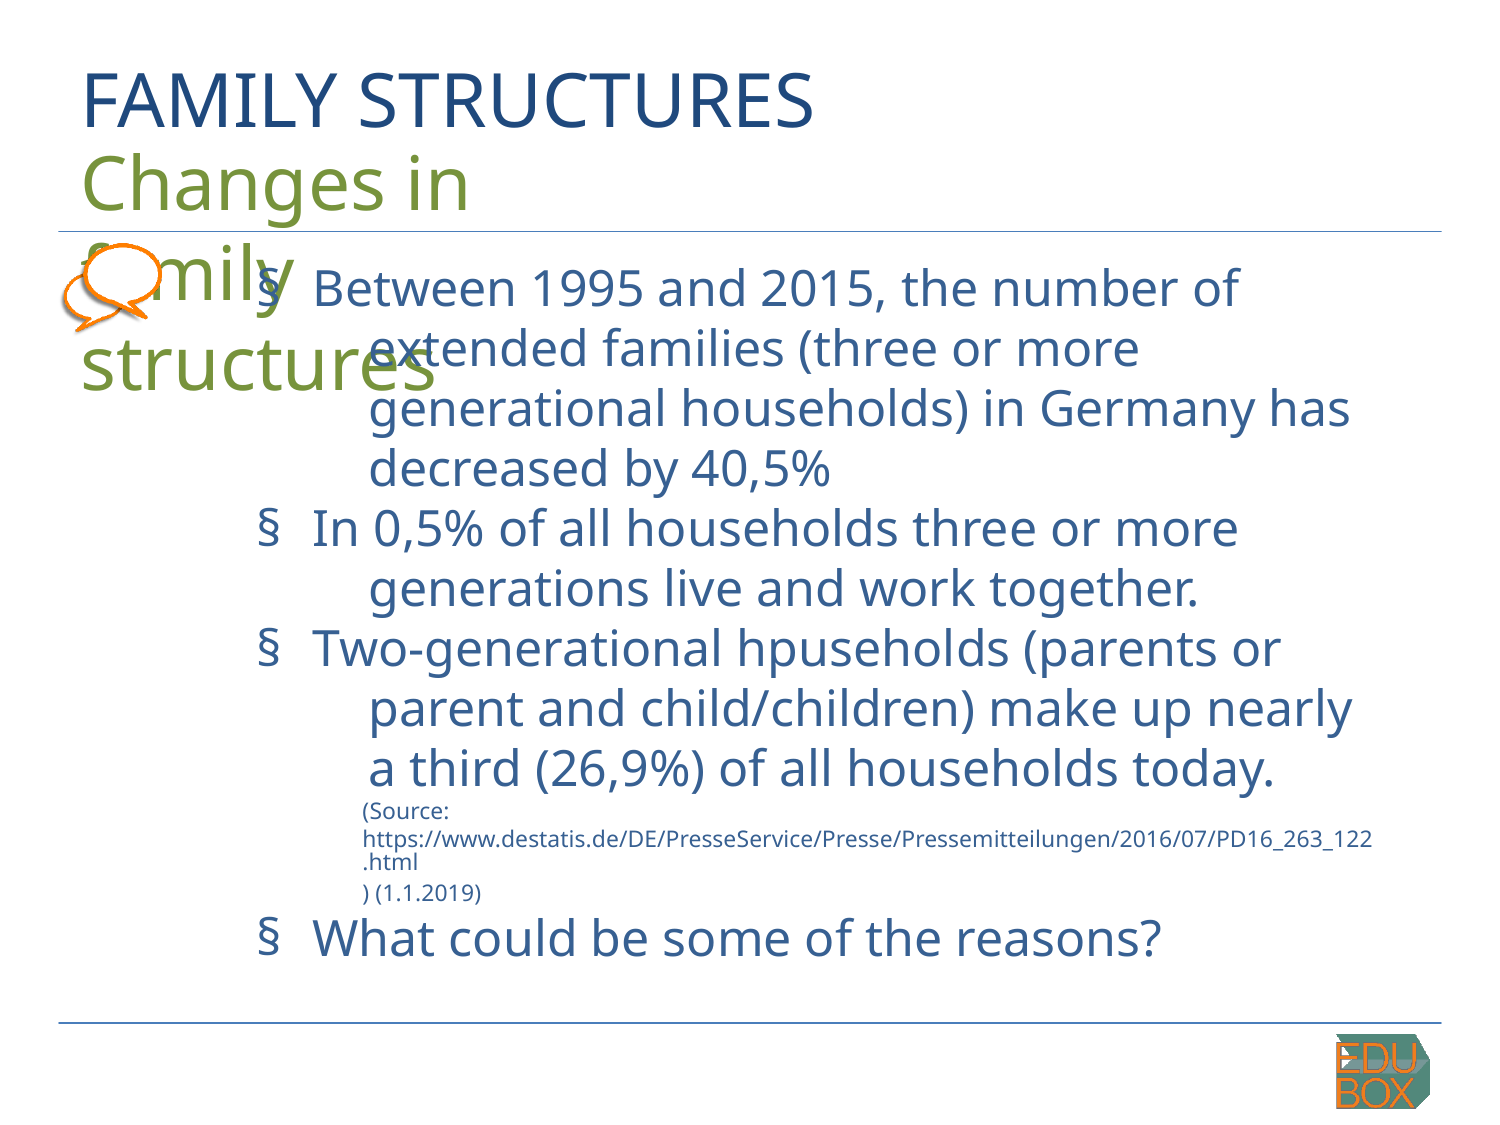

# FAMILY STRUCTURES
Changes in family structures
Between 1995 and 2015, the number of extended families (three or more generational households) in Germany has decreased by 40,5%
In 0,5% of all households three or more generations live and work together.
Two-generational hpuseholds (parents or parent and child/children) make up nearly a third (26,9%) of all households today.
(Source: https://www.destatis.de/DE/PresseService/Presse/Pressemitteilungen/2016/07/PD16_263_122.html) (1.1.2019)
What could be some of the reasons?